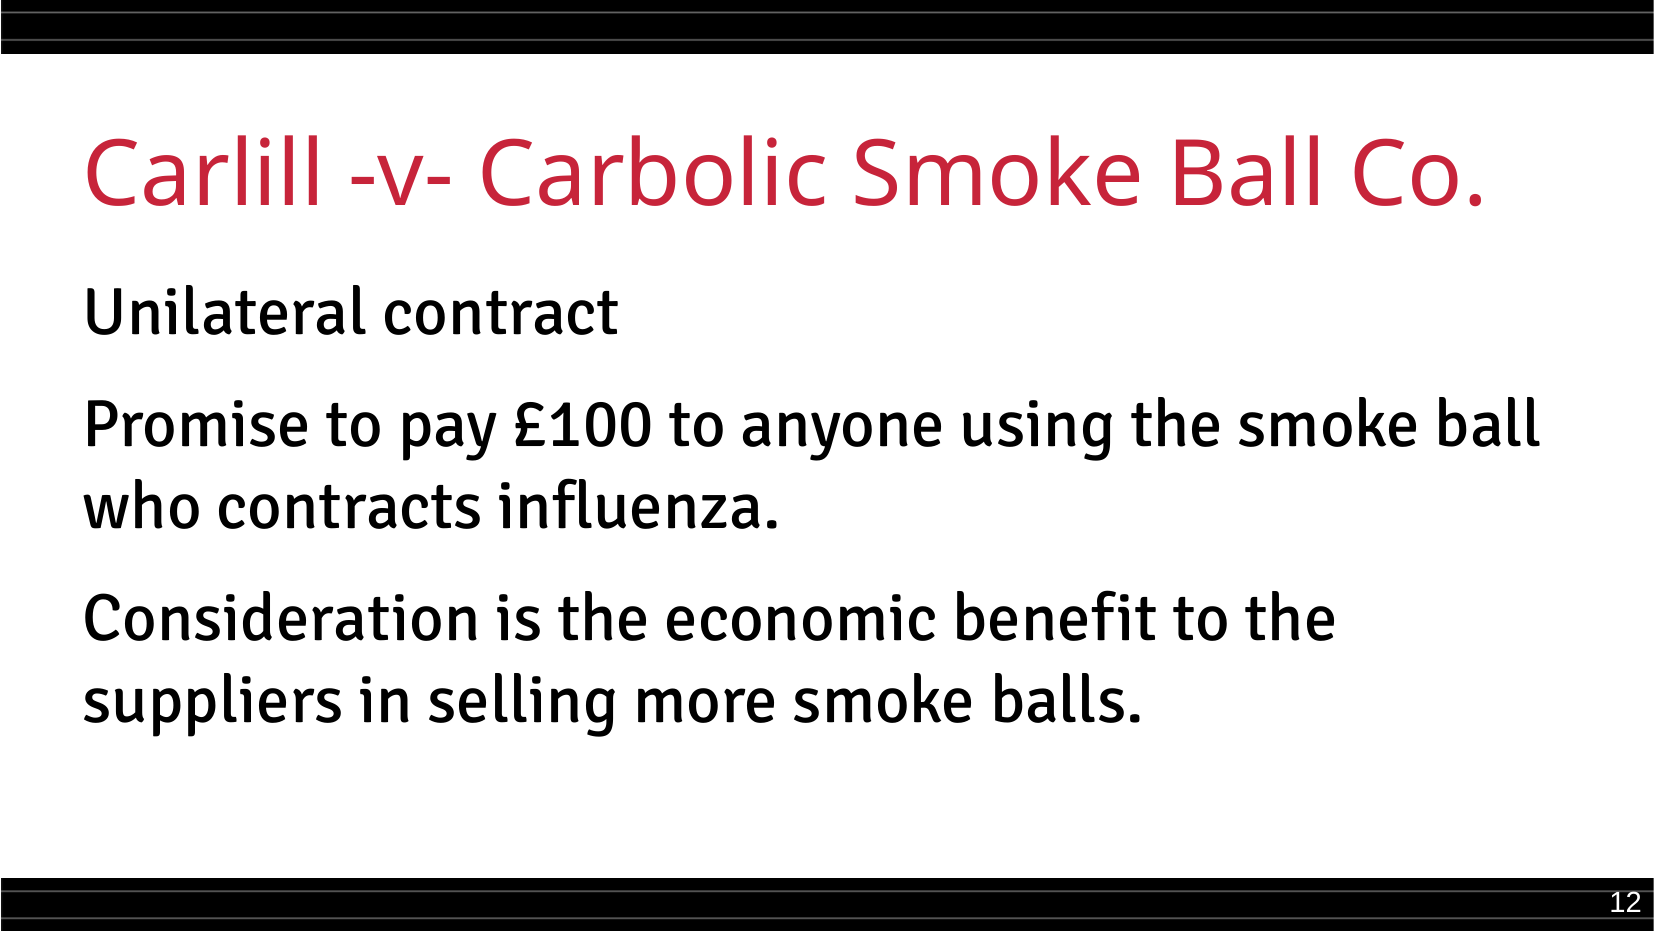

# Carlill -v- Carbolic Smoke Ball Co.
Unilateral contract
Promise to pay £100 to anyone using the smoke ball who contracts influenza.
Consideration is the economic benefit to the suppliers in selling more smoke balls.